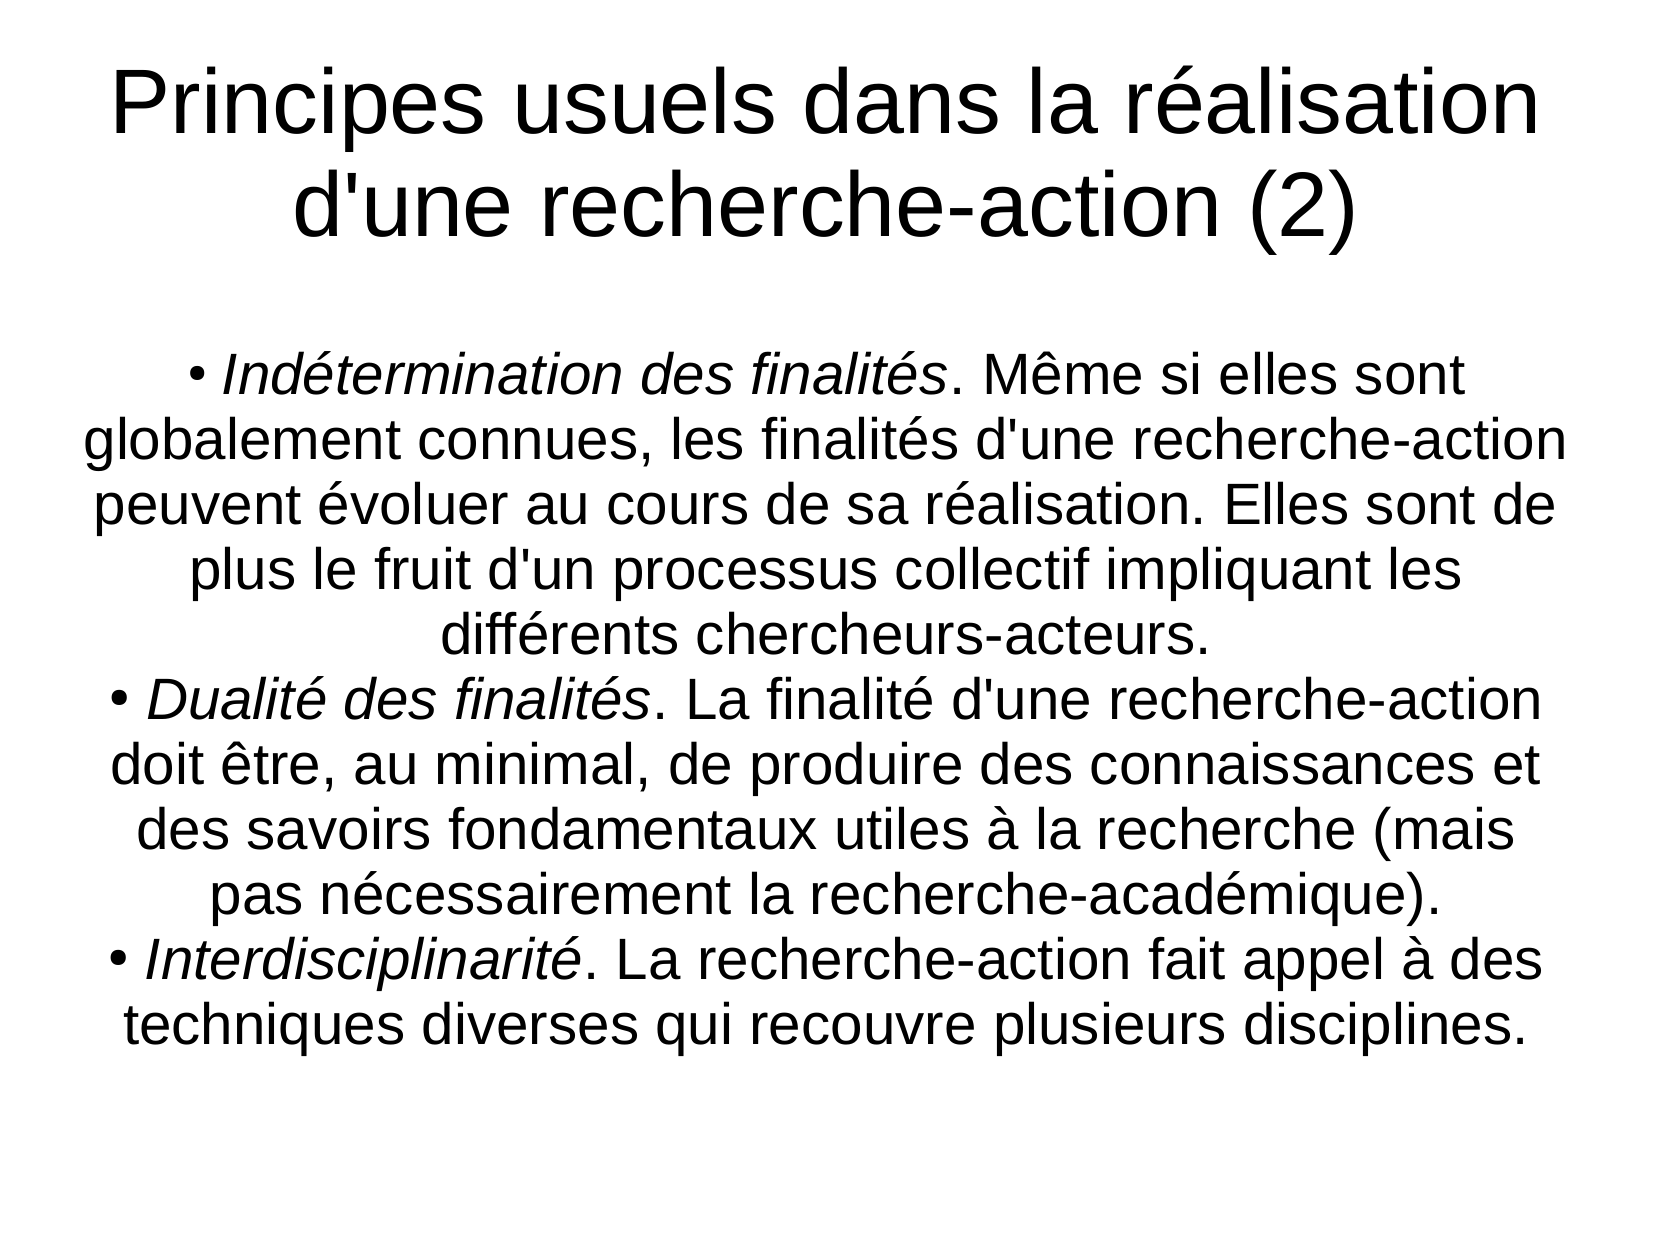

# Principes usuels dans la réalisation d'une recherche-action (2)
 Indétermination des finalités. Même si elles sont globalement connues, les finalités d'une recherche-action peuvent évoluer au cours de sa réalisation. Elles sont de plus le fruit d'un processus collectif impliquant les différents chercheurs-acteurs.
 Dualité des finalités. La finalité d'une recherche-action doit être, au minimal, de produire des connaissances et des savoirs fondamentaux utiles à la recherche (mais pas nécessairement la recherche-académique).
 Interdisciplinarité. La recherche-action fait appel à des techniques diverses qui recouvre plusieurs disciplines.